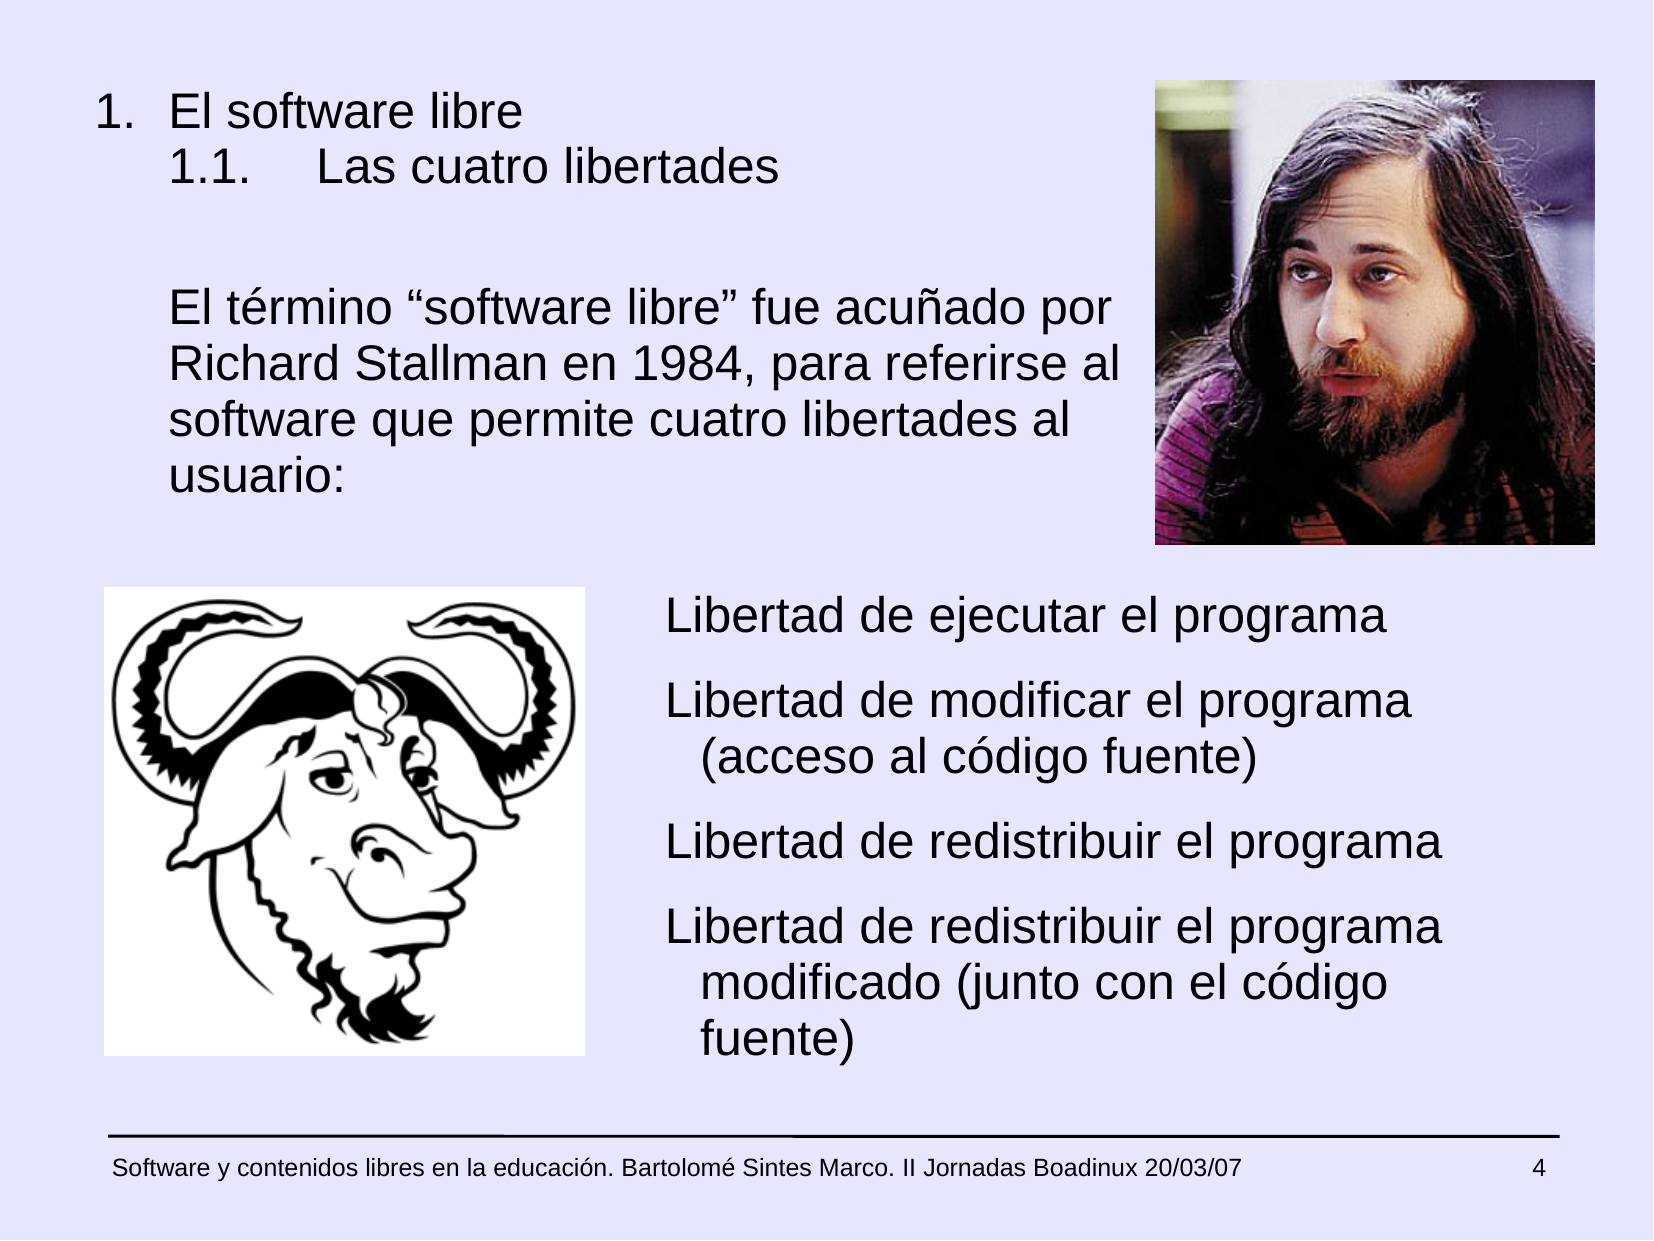

1.	El software libre
	1.1.	Las cuatro libertades
El término “software libre” fue acuñado por Richard Stallman en 1984, para referirse al software que permite cuatro libertades al usuario:
Libertad de ejecutar el programa
Libertad de modificar el programa (acceso al código fuente)
Libertad de redistribuir el programa
Libertad de redistribuir el programa modificado (junto con el código fuente)